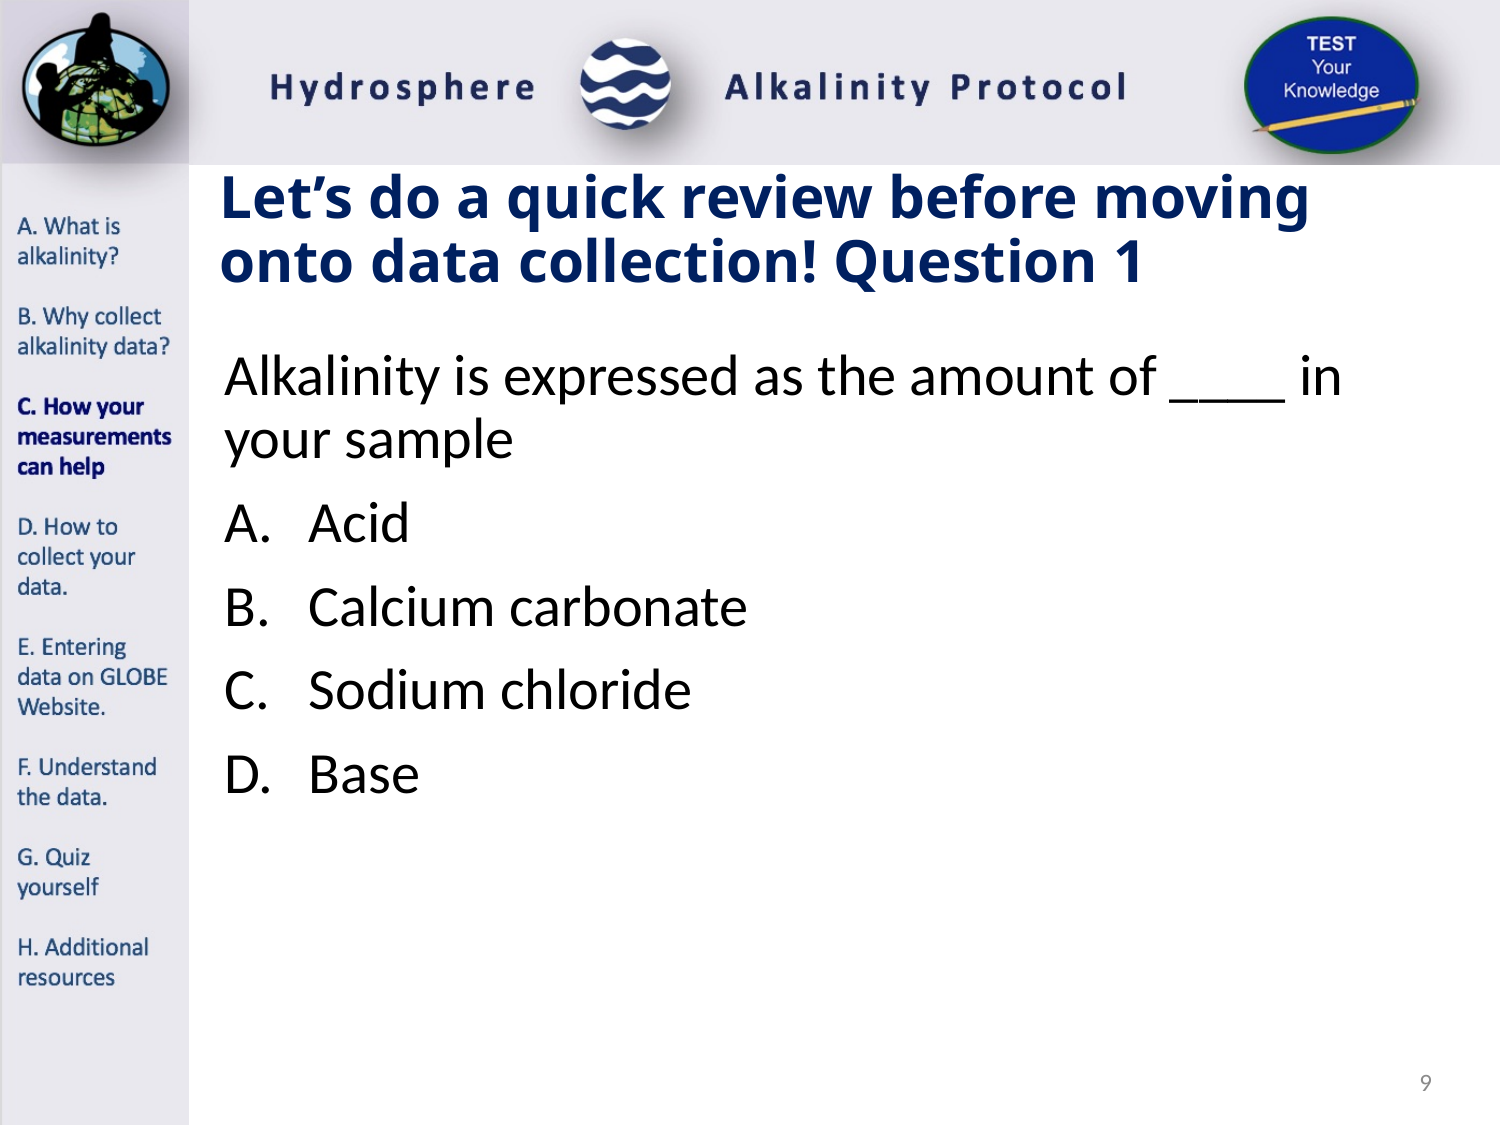

# Let’s do a quick review before moving onto data collection! Question 1
Alkalinity is expressed as the amount of ____ in your sample
Acid
Calcium carbonate
Sodium chloride
Base